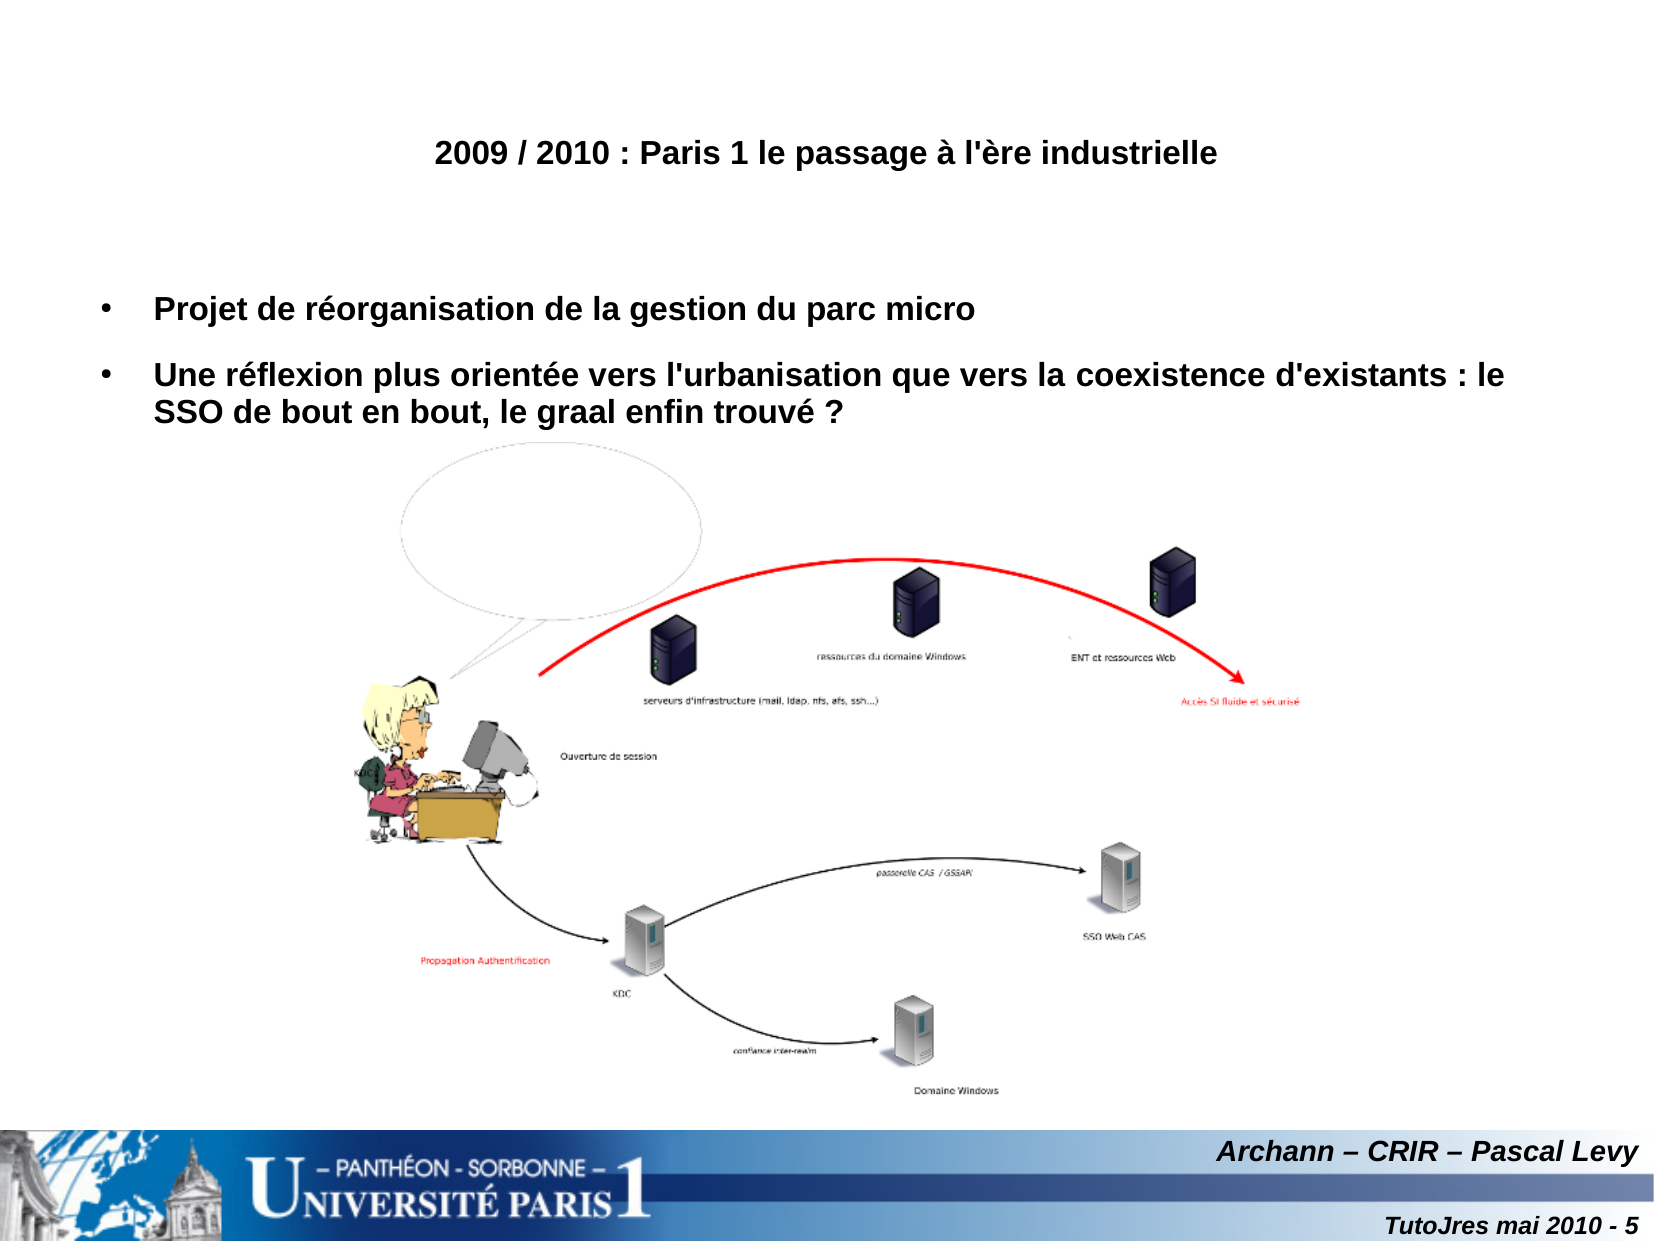

# 2009 / 2010 : Paris 1 le passage à l'ère industrielle
Projet de réorganisation de la gestion du parc micro
Une réflexion plus orientée vers l'urbanisation que vers la coexistence d'existants : le SSO de bout en bout, le graal enfin trouvé ?